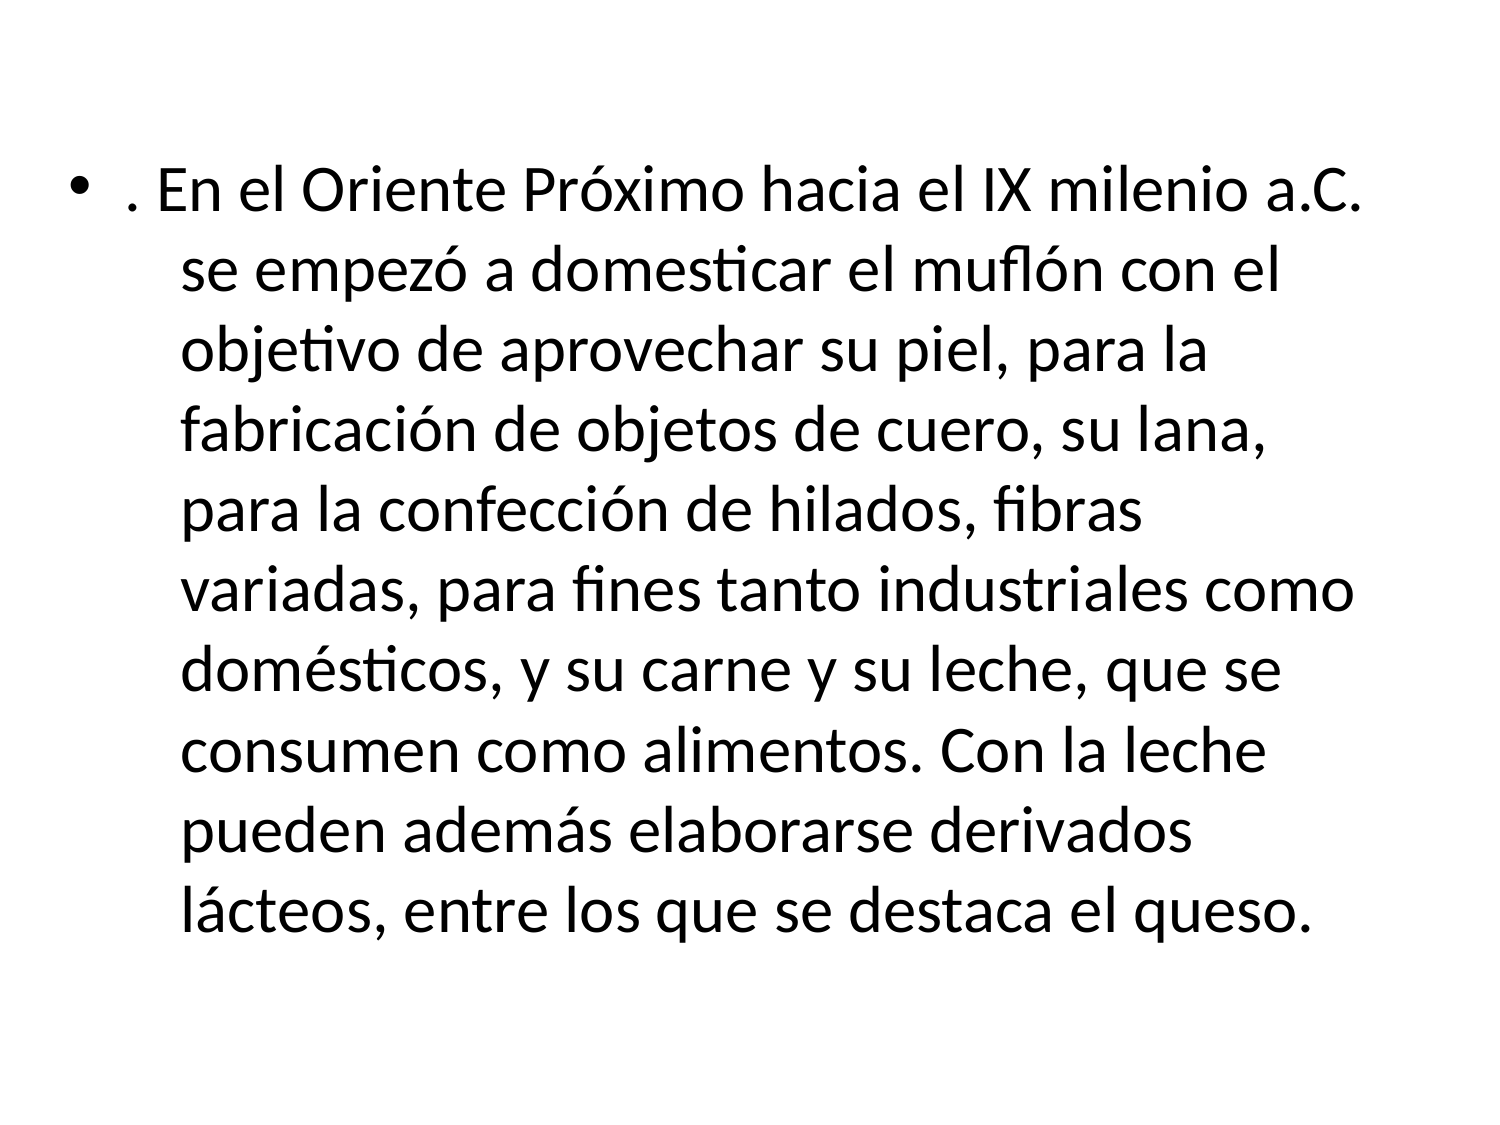

# . En el Oriente Próximo hacia el IX milenio a.C. se empezó a domesticar el muflón con el objetivo de aprovechar su piel, para la fabricación de objetos de cuero, su lana, para la confección de hilados, fibras variadas, para fines tanto industriales como domésticos, y su carne y su leche, que se consumen como alimentos. Con la leche pueden además elaborarse derivados lácteos, entre los que se destaca el queso.